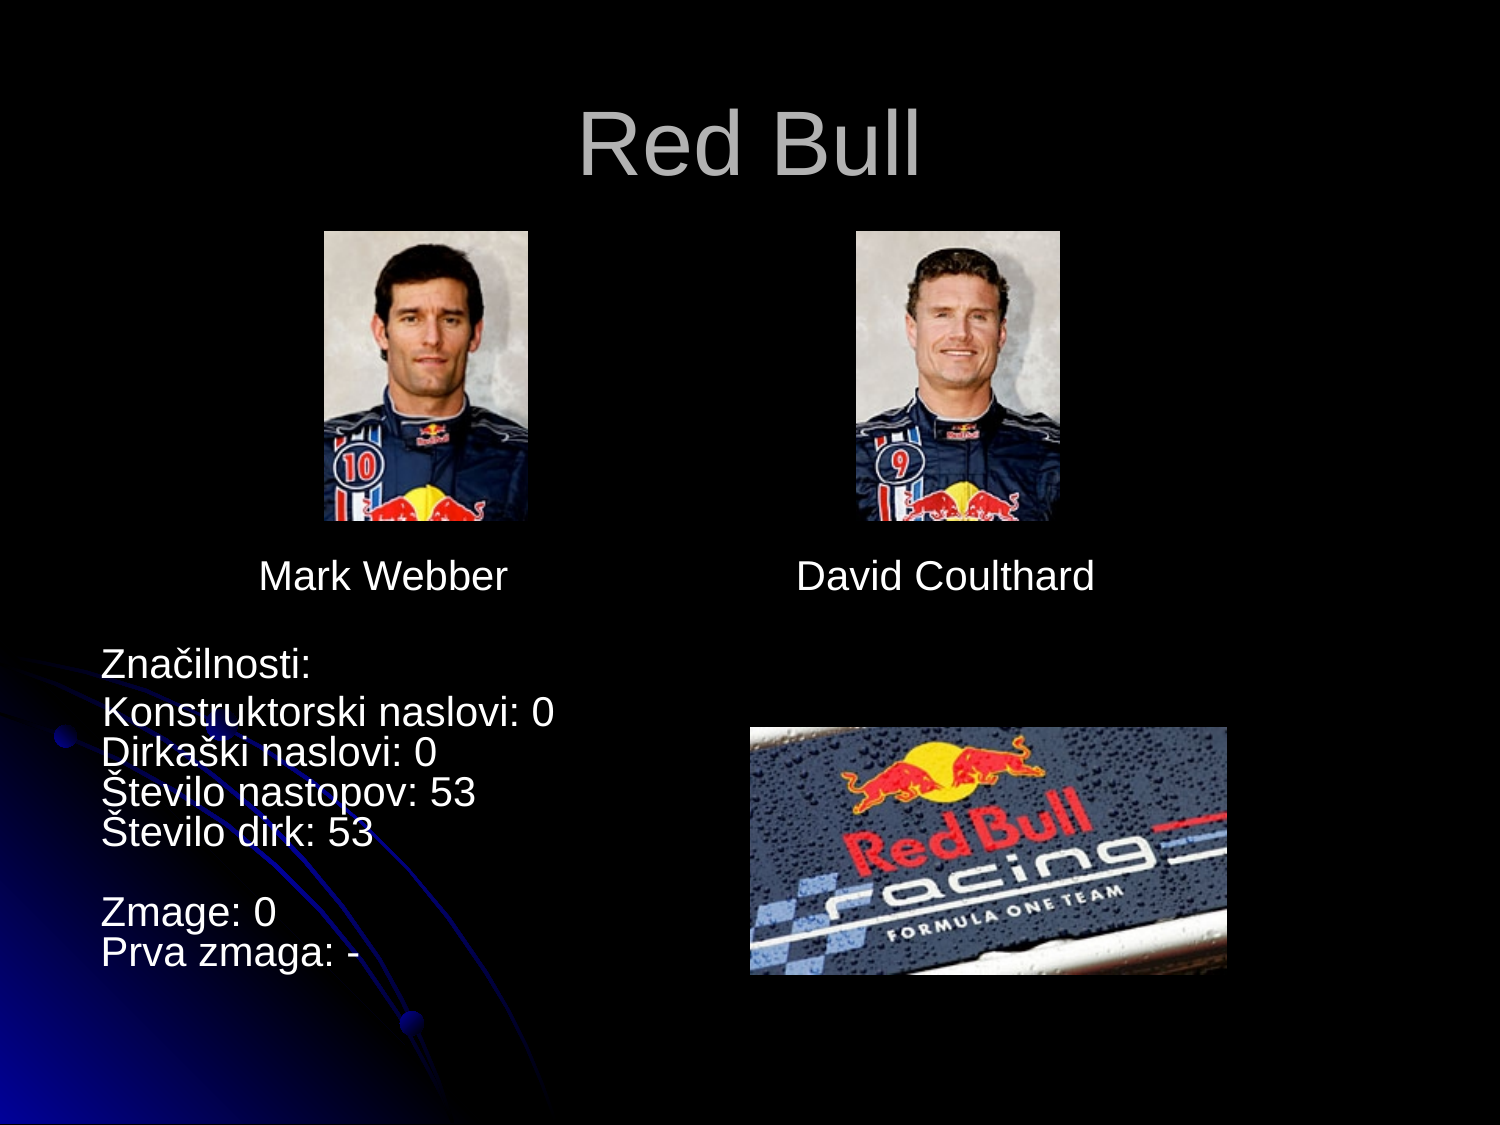

# Red Bull
 Mark Webber David Coulthard
Značilnosti:
 Konstruktorski naslovi: 0
Dirkaški naslovi: 0
Število nastopov: 53
Število dirk: 53
Zmage: 0
Prva zmaga: -